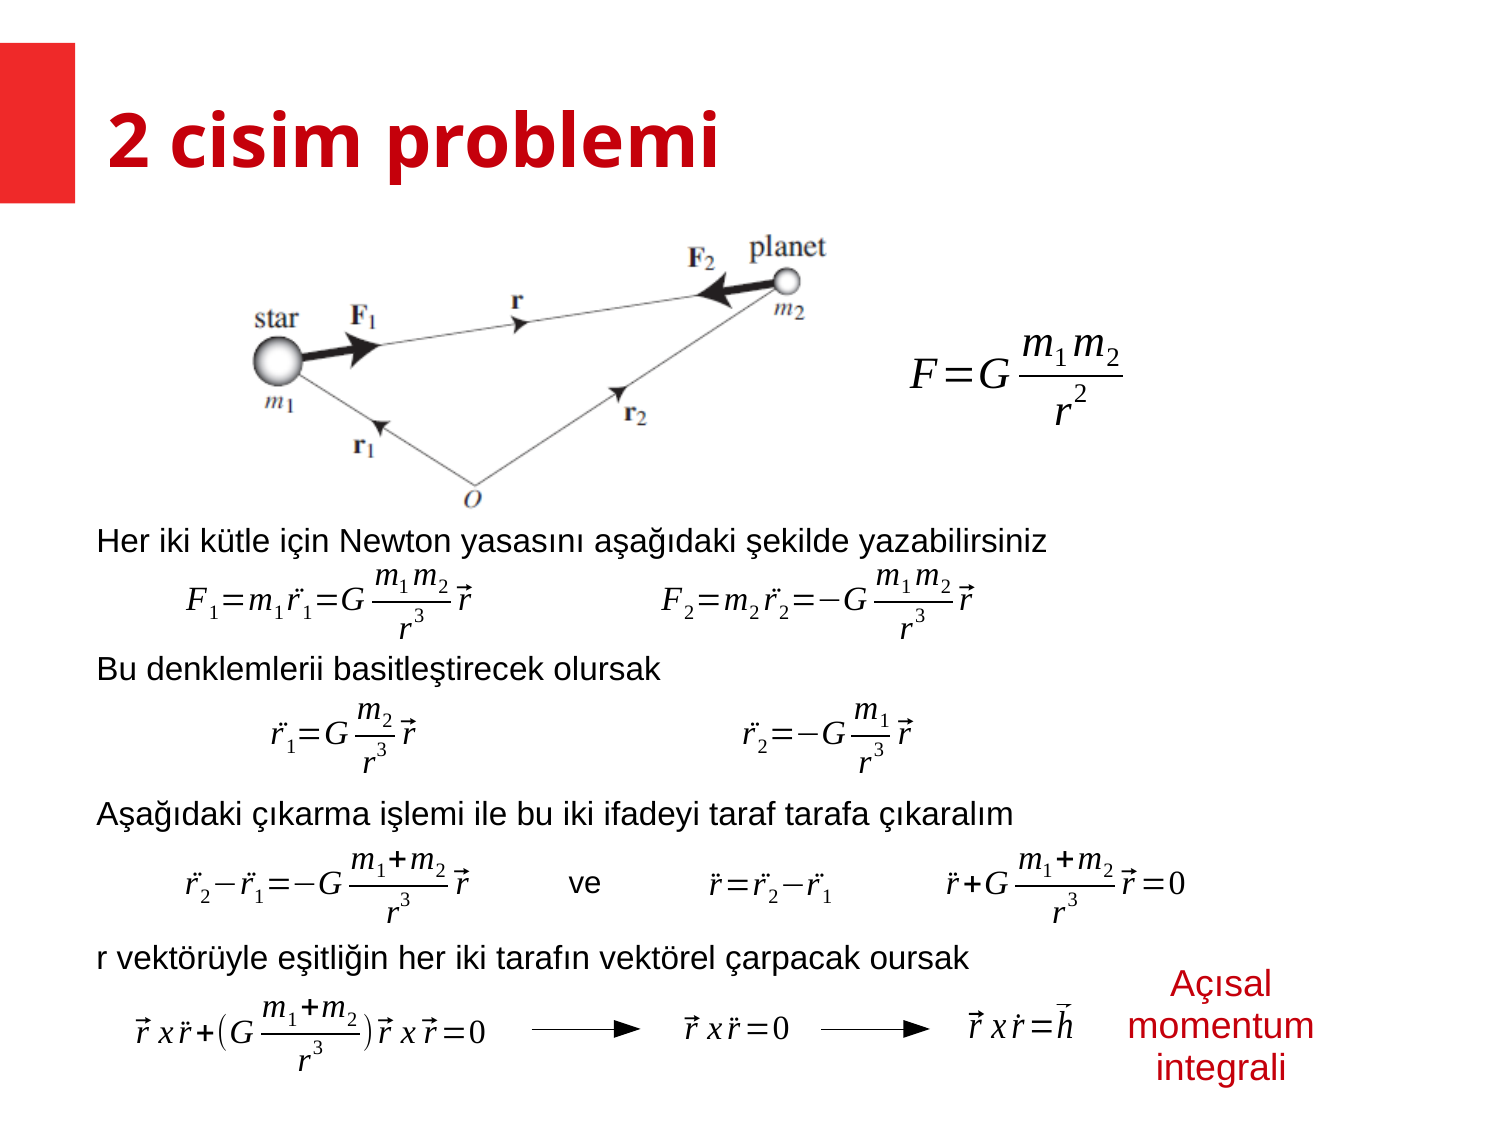

# 2 cisim problemi
Her iki kütle için Newton yasasını aşağıdaki şekilde yazabilirsiniz
Bu denklemlerii basitleştirecek olursak
Aşağıdaki çıkarma işlemi ile bu iki ifadeyi taraf tarafa çıkaralım
ve
r vektörüyle eşitliğin her iki tarafın vektörel çarpacak oursak
Açısal momentum integrali